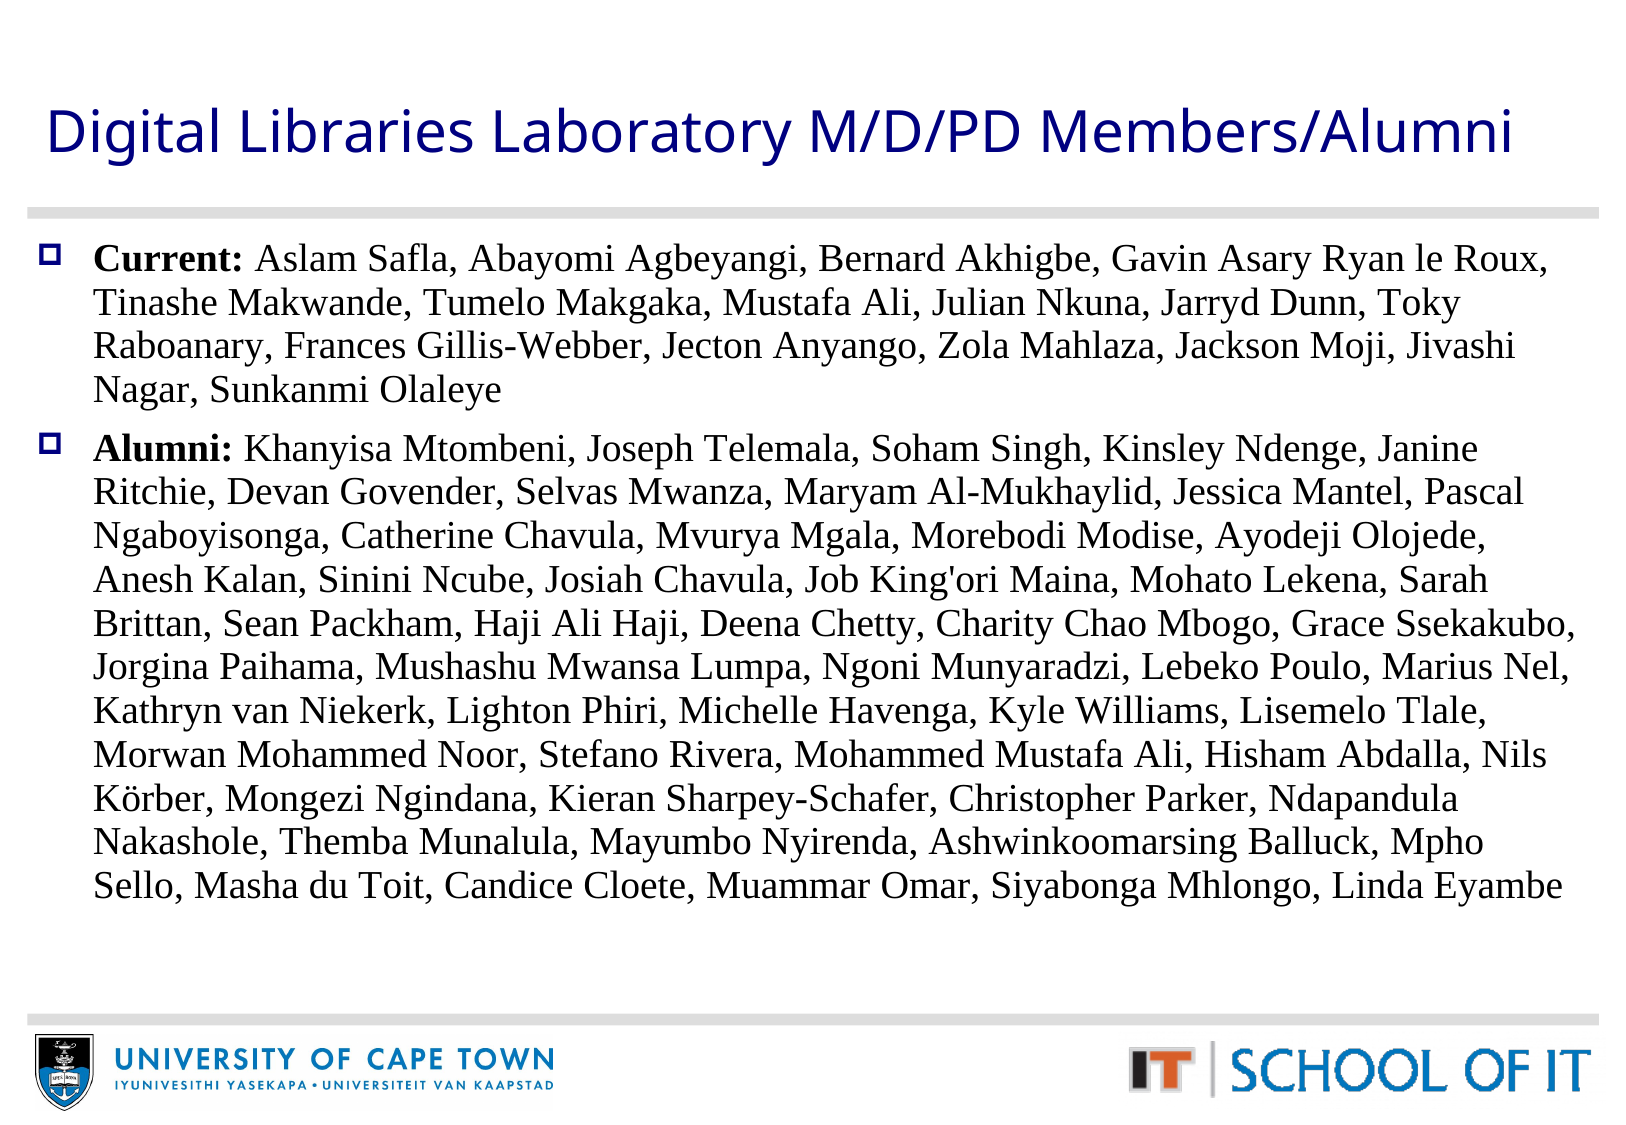

# Digital Libraries Laboratory M/D/PD Members/Alumni
Current: Aslam Safla, Abayomi Agbeyangi, Bernard Akhigbe, Gavin Asary Ryan le Roux, Tinashe Makwande, Tumelo Makgaka, Mustafa Ali, Julian Nkuna, Jarryd Dunn, Toky Raboanary, Frances Gillis-Webber, Jecton Anyango, Zola Mahlaza, Jackson Moji, Jivashi Nagar, Sunkanmi Olaleye
Alumni: Khanyisa Mtombeni, Joseph Telemala, Soham Singh, Kinsley Ndenge, Janine Ritchie, Devan Govender, Selvas Mwanza, Maryam Al-Mukhaylid, Jessica Mantel, Pascal Ngaboyisonga, Catherine Chavula, Mvurya Mgala, Morebodi Modise, Ayodeji Olojede, Anesh Kalan, Sinini Ncube, Josiah Chavula, Job King'ori Maina, Mohato Lekena, Sarah Brittan, Sean Packham, Haji Ali Haji, Deena Chetty, Charity Chao Mbogo, Grace Ssekakubo, Jorgina Paihama, Mushashu Mwansa Lumpa, Ngoni Munyaradzi, Lebeko Poulo, Marius Nel, Kathryn van Niekerk, Lighton Phiri, Michelle Havenga, Kyle Williams, Lisemelo Tlale, Morwan Mohammed Noor, Stefano Rivera, Mohammed Mustafa Ali, Hisham Abdalla, Nils Körber, Mongezi Ngindana, Kieran Sharpey-Schafer, Christopher Parker, Ndapandula Nakashole, Themba Munalula, Mayumbo Nyirenda, Ashwinkoomarsing Balluck, Mpho Sello, Masha du Toit, Candice Cloete, Muammar Omar, Siyabonga Mhlongo, Linda Eyambe